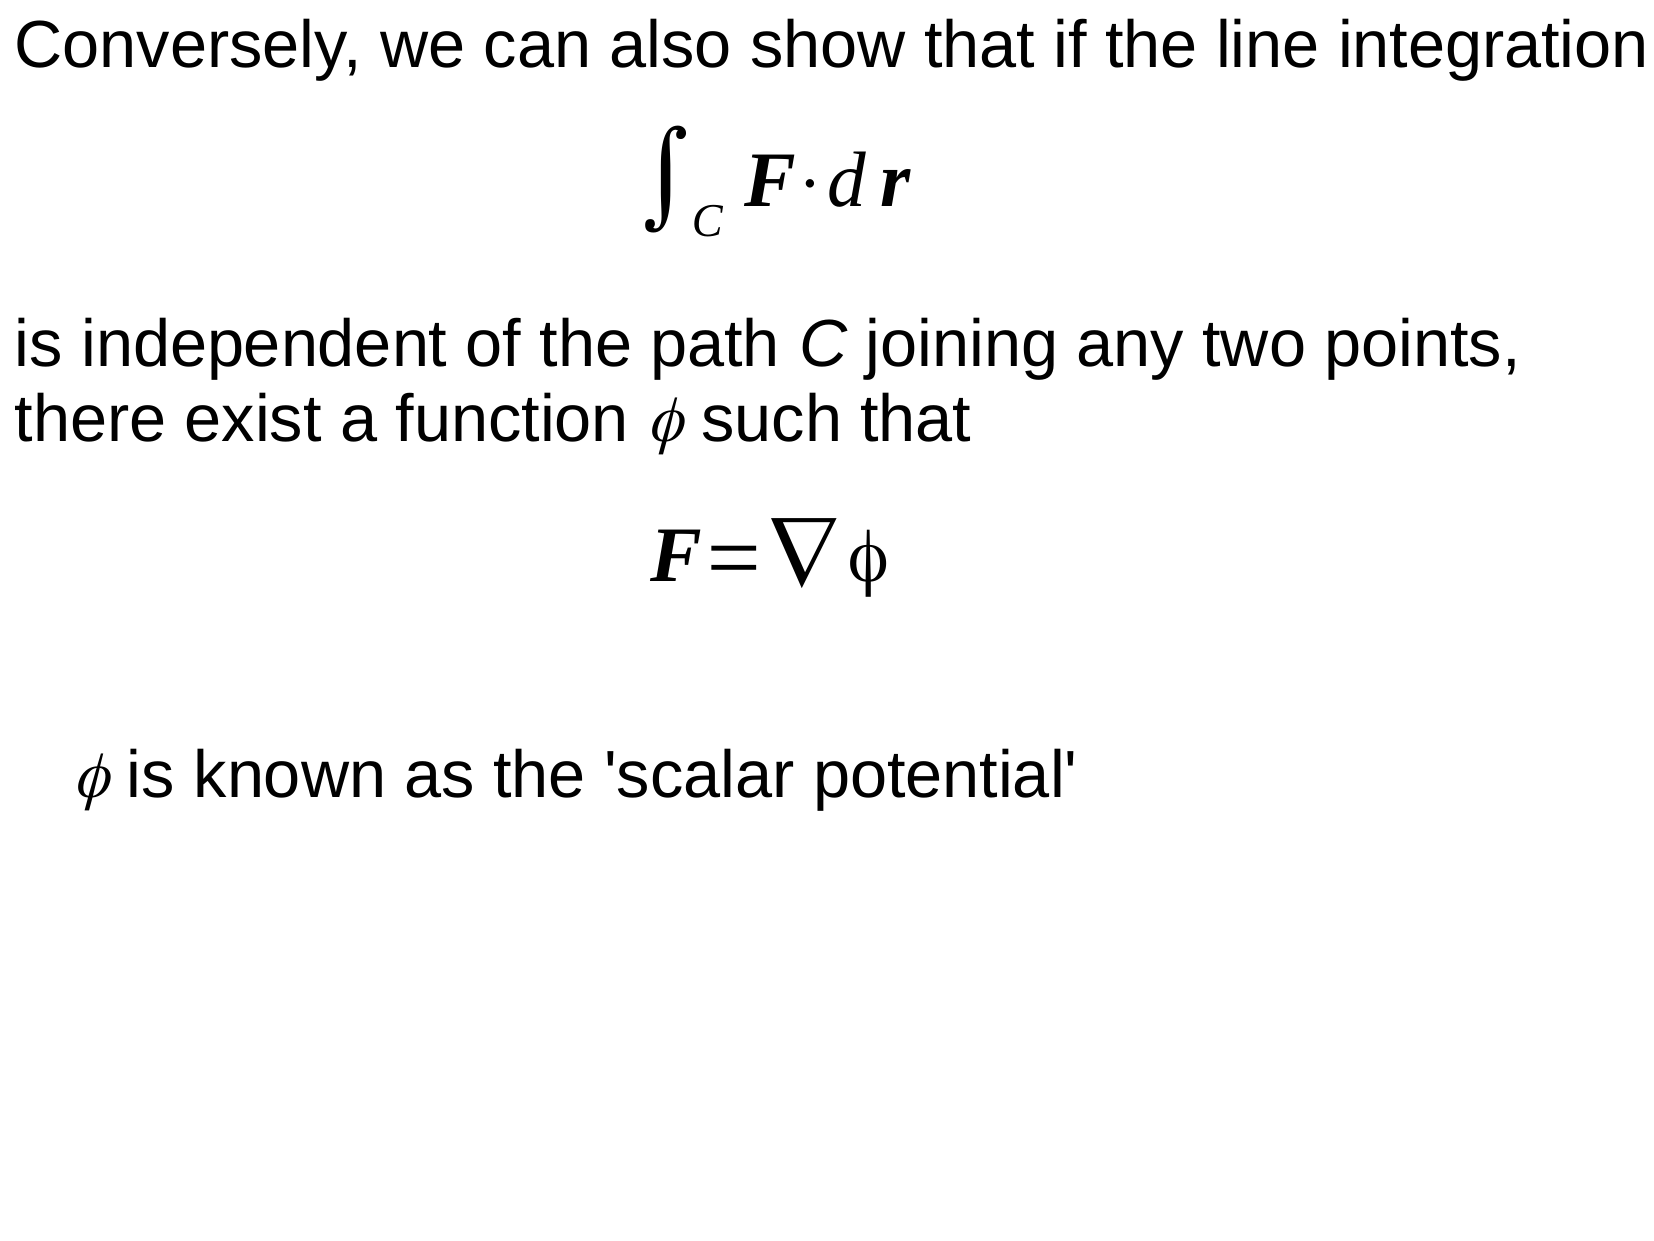

Conversely, we can also show that if the line integration
is independent of the path C joining any two points, there exist a function f such that
f is known as the 'scalar potential'